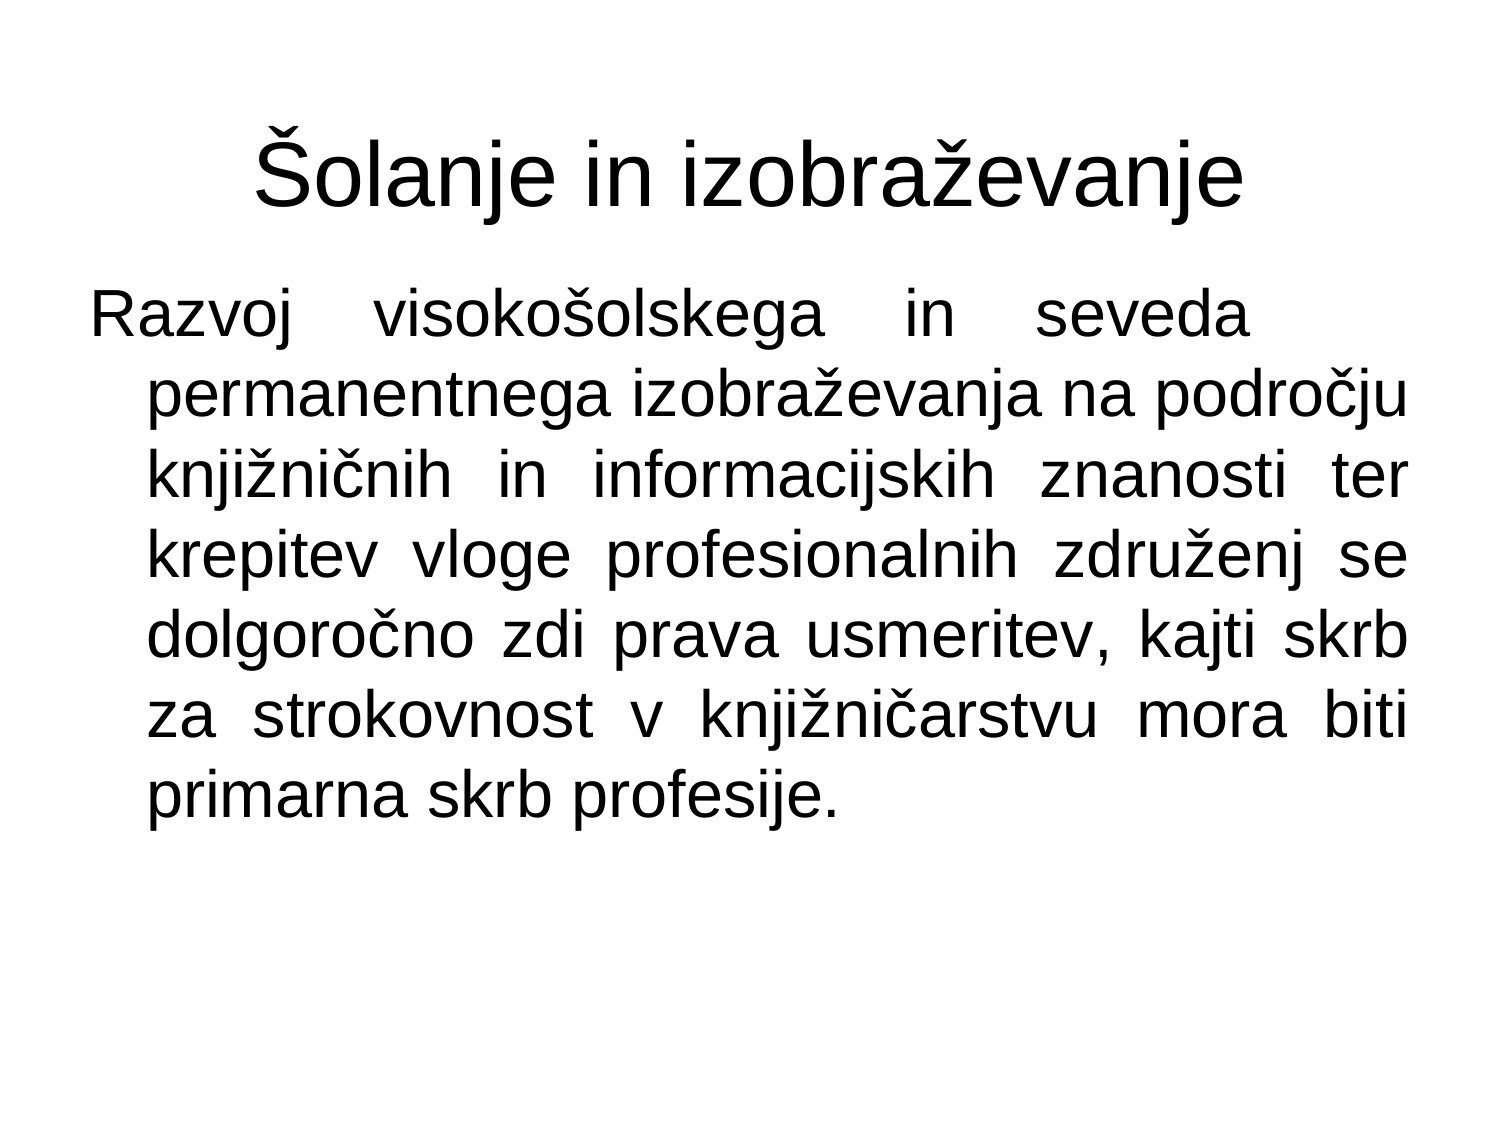

# Šolanje in izobraževanje
Razvoj visokošolskega in seveda permanentnega izobraževanja na področju knjižničnih in informacijskih znanosti ter krepitev vloge profesionalnih združenj se dolgoročno zdi prava usmeritev, kajti skrb za strokovnost v knjižničarstvu mora biti primarna skrb profesije.
9
Oddelek za bibliotekarstvo, informacijsko znanost in knjigarstvo, Filozofska fakulteta